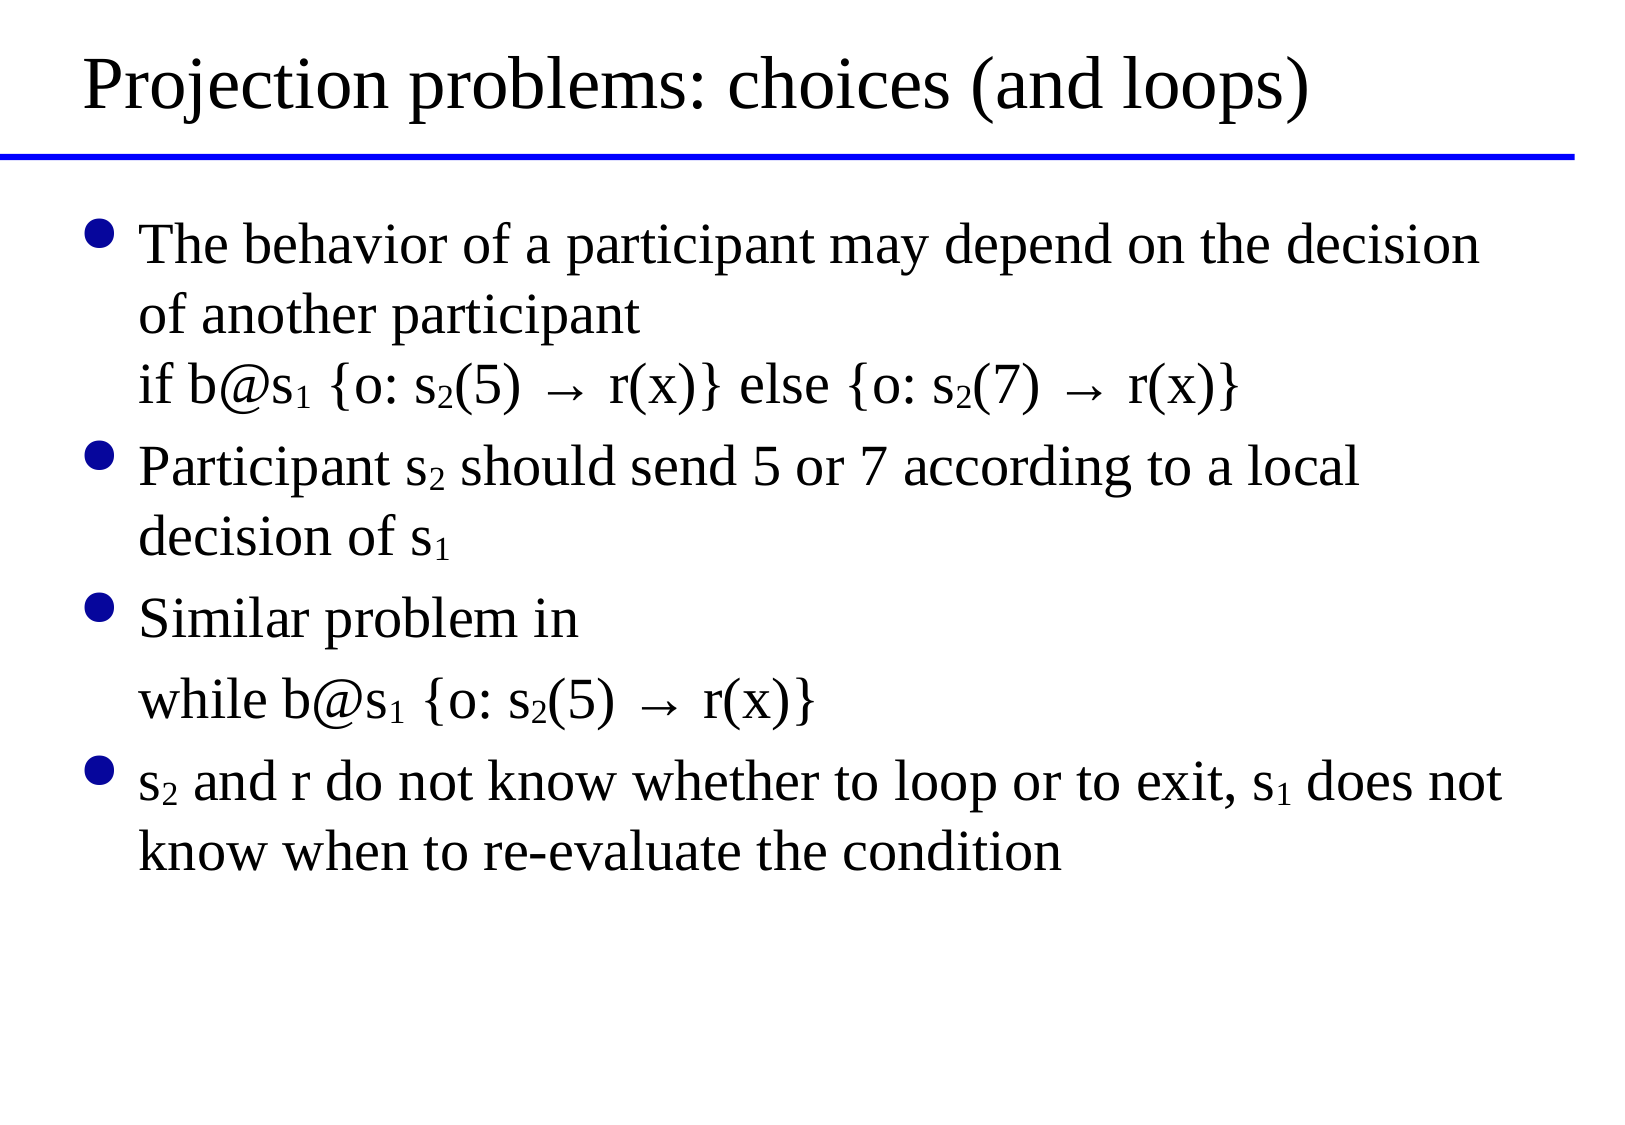

# Projection problems: choices (and loops)
The behavior of a participant may depend on the decision of another participant
if b@s1 {o: s2(5) → r(x)} else {o: s2(7) → r(x)}
Participant s2 should send 5 or 7 according to a local decision of s1
Similar problem in
while b@s1 {o: s2(5) → r(x)}
s2 and r do not know whether to loop or to exit, s1 does not know when to re-evaluate the condition